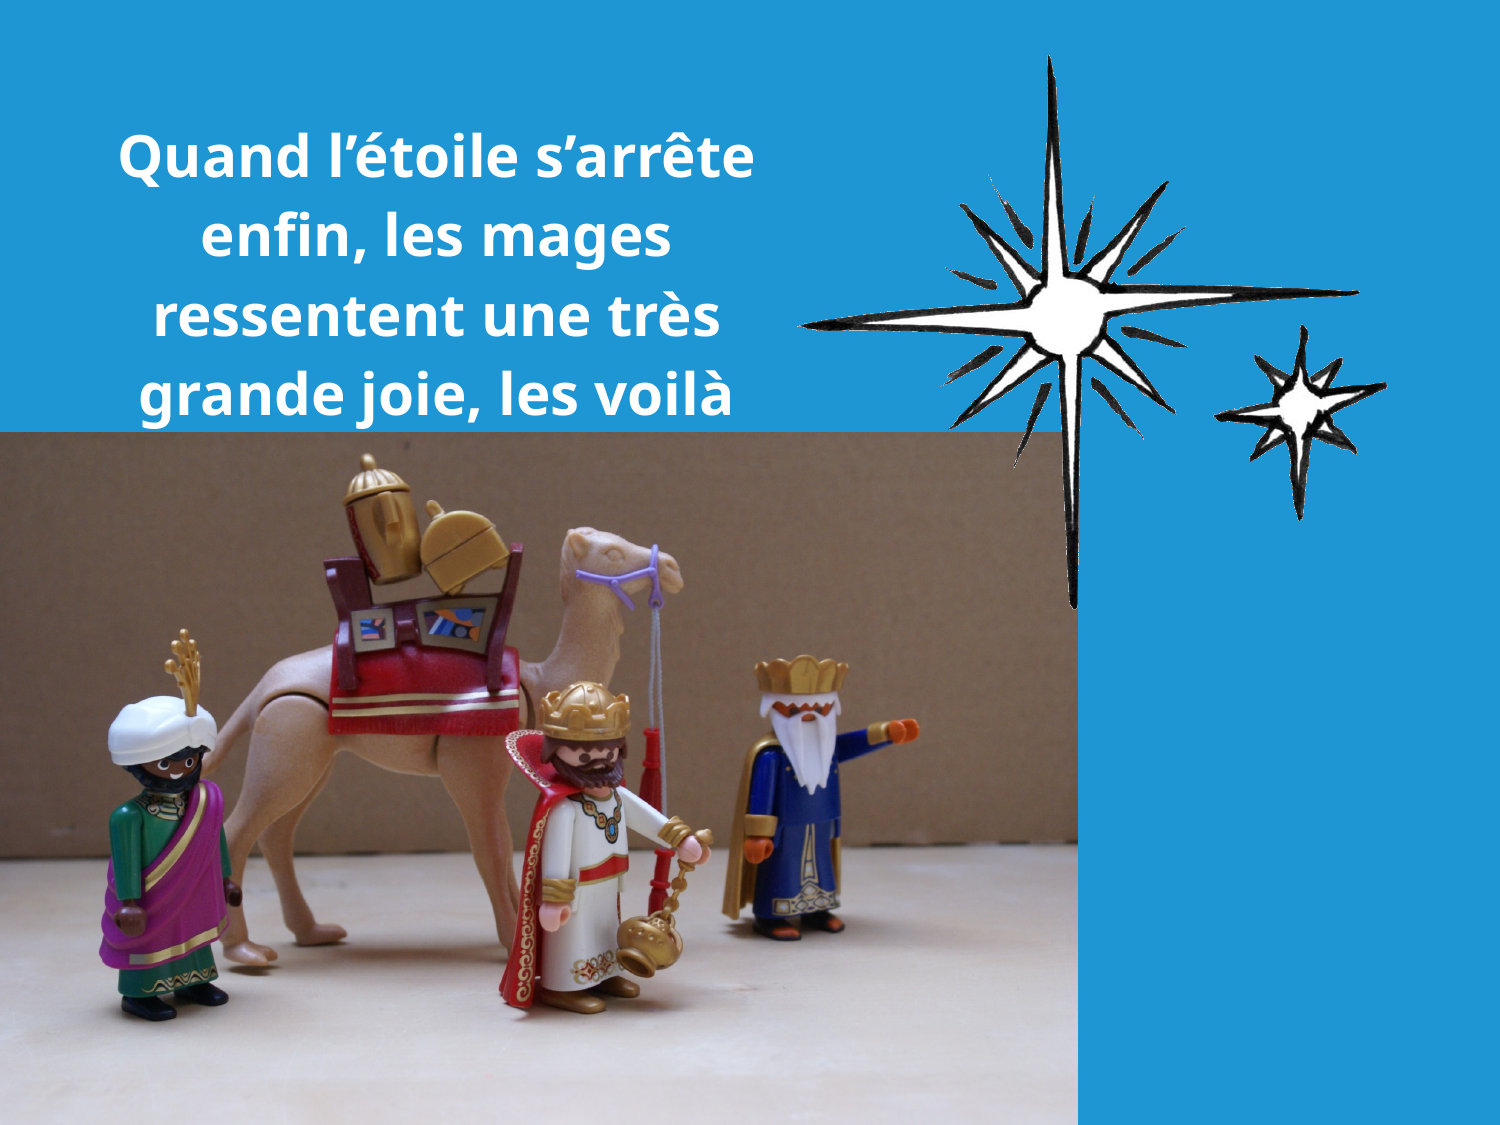

Quand l’étoile s’arrête enfin, les mages ressentent une très grande joie, les voilà arrivés !